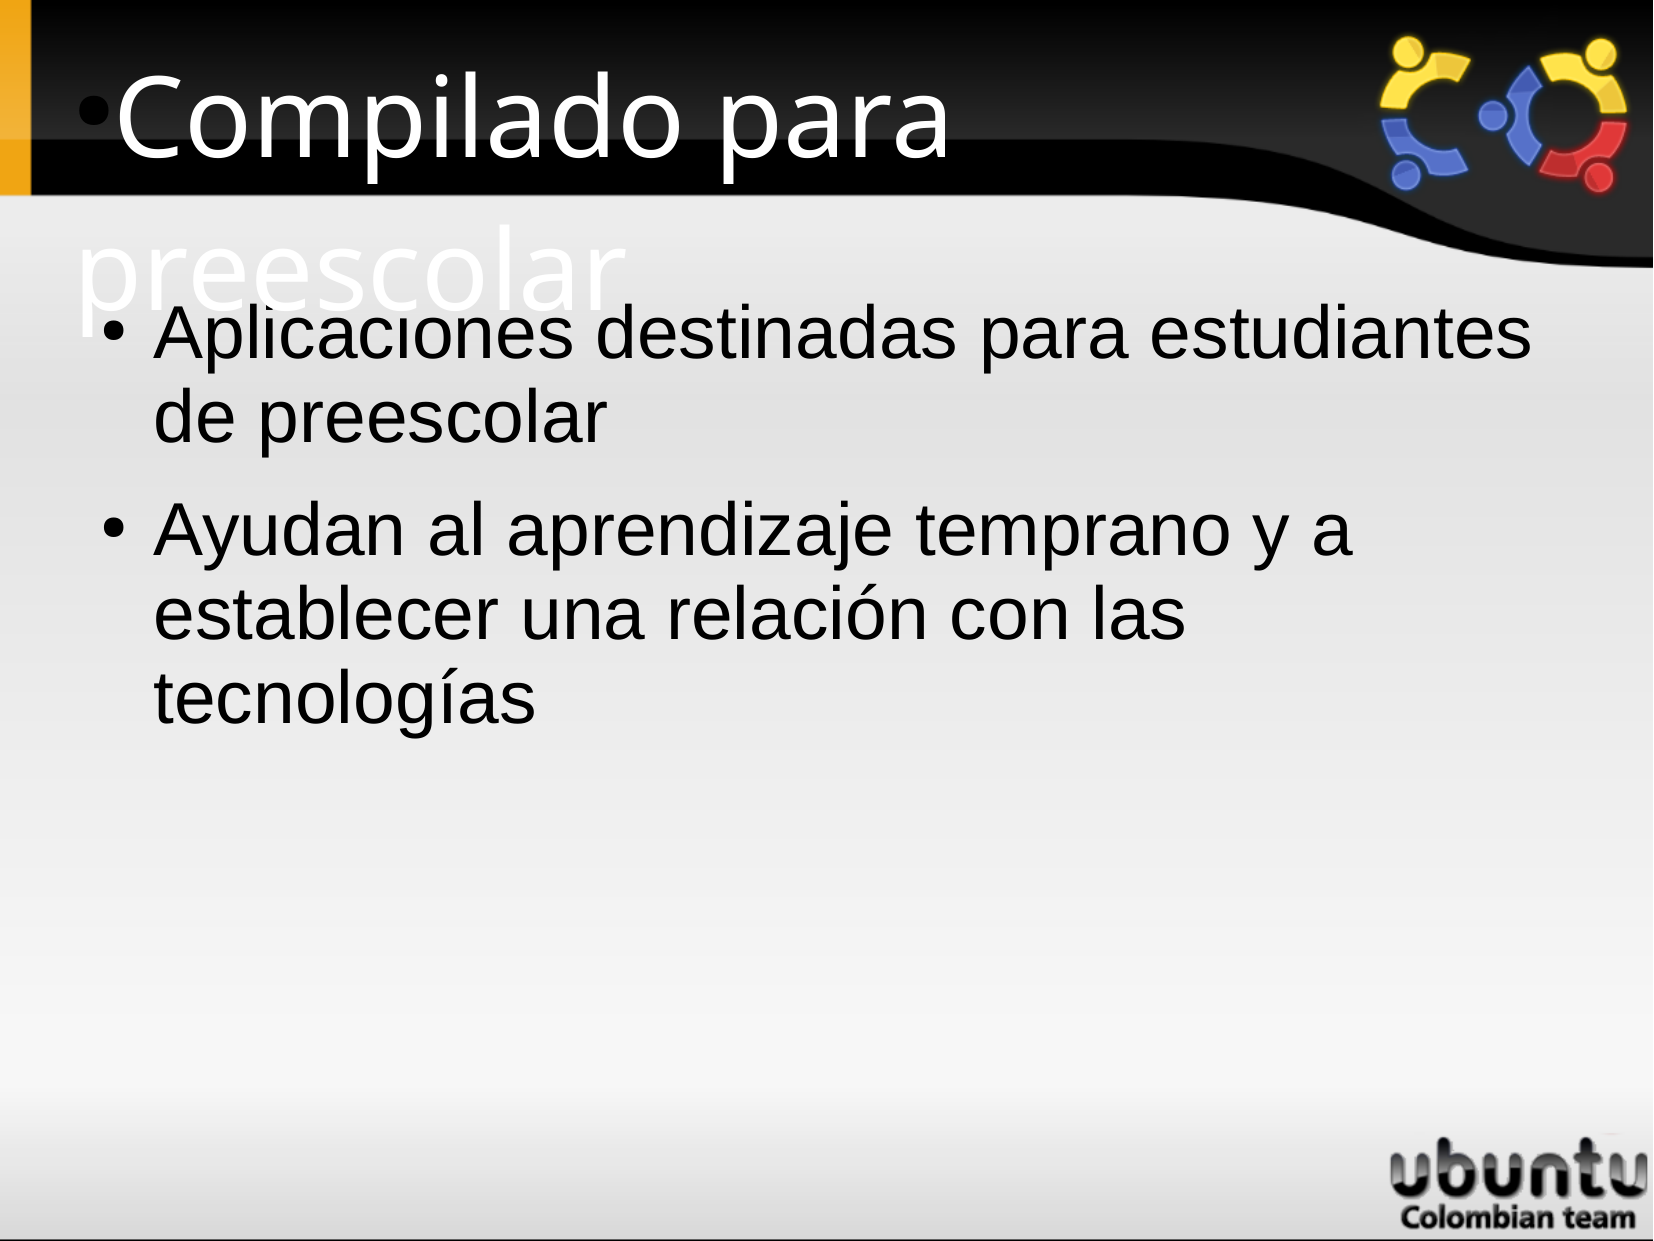

Compilado para preescolar
# Aplicaciones destinadas para estudiantes de preescolar
Ayudan al aprendizaje temprano y a establecer una relación con las tecnologías